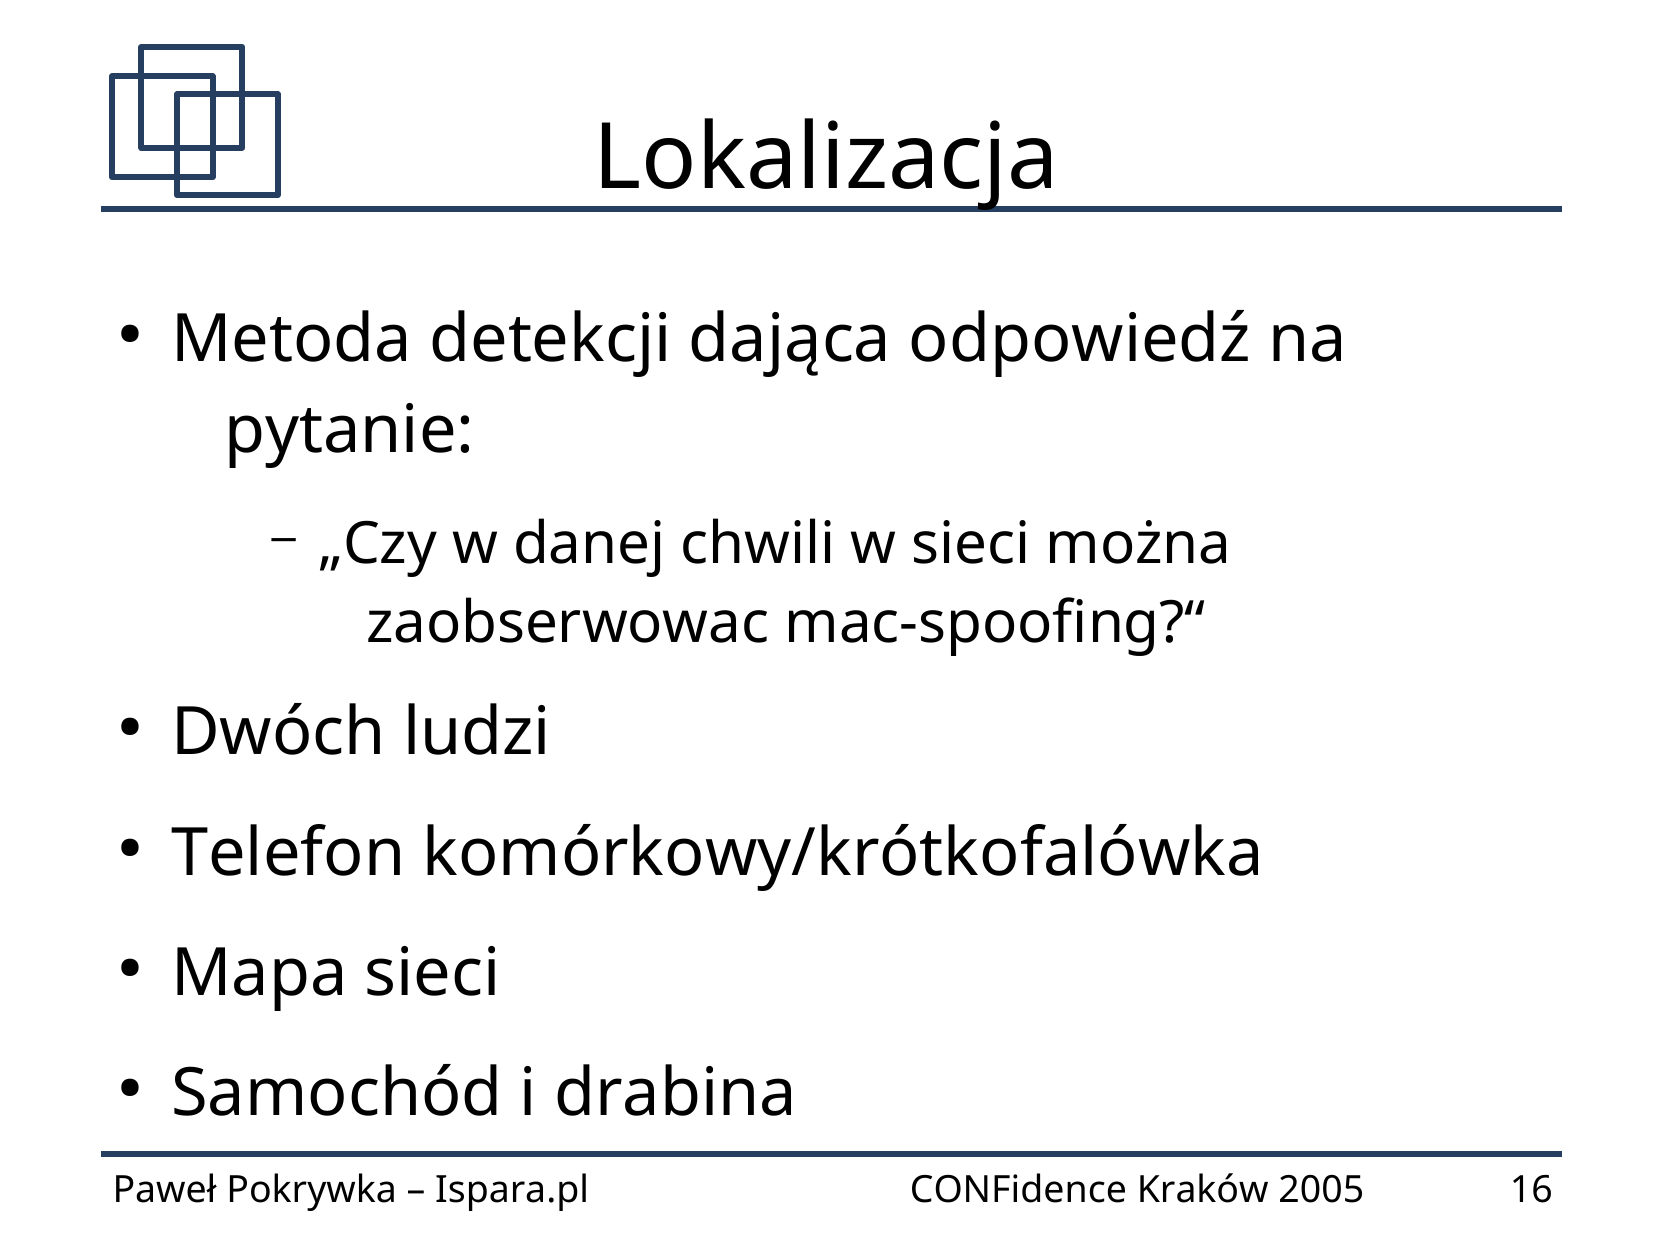

# Lokalizacja
Metoda detekcji dająca odpowiedź na pytanie:
„Czy w danej chwili w sieci można zaobserwowac mac-spoofing?“
Dwóch ludzi
Telefon komórkowy/krótkofalówka
Mapa sieci
Samochód i drabina